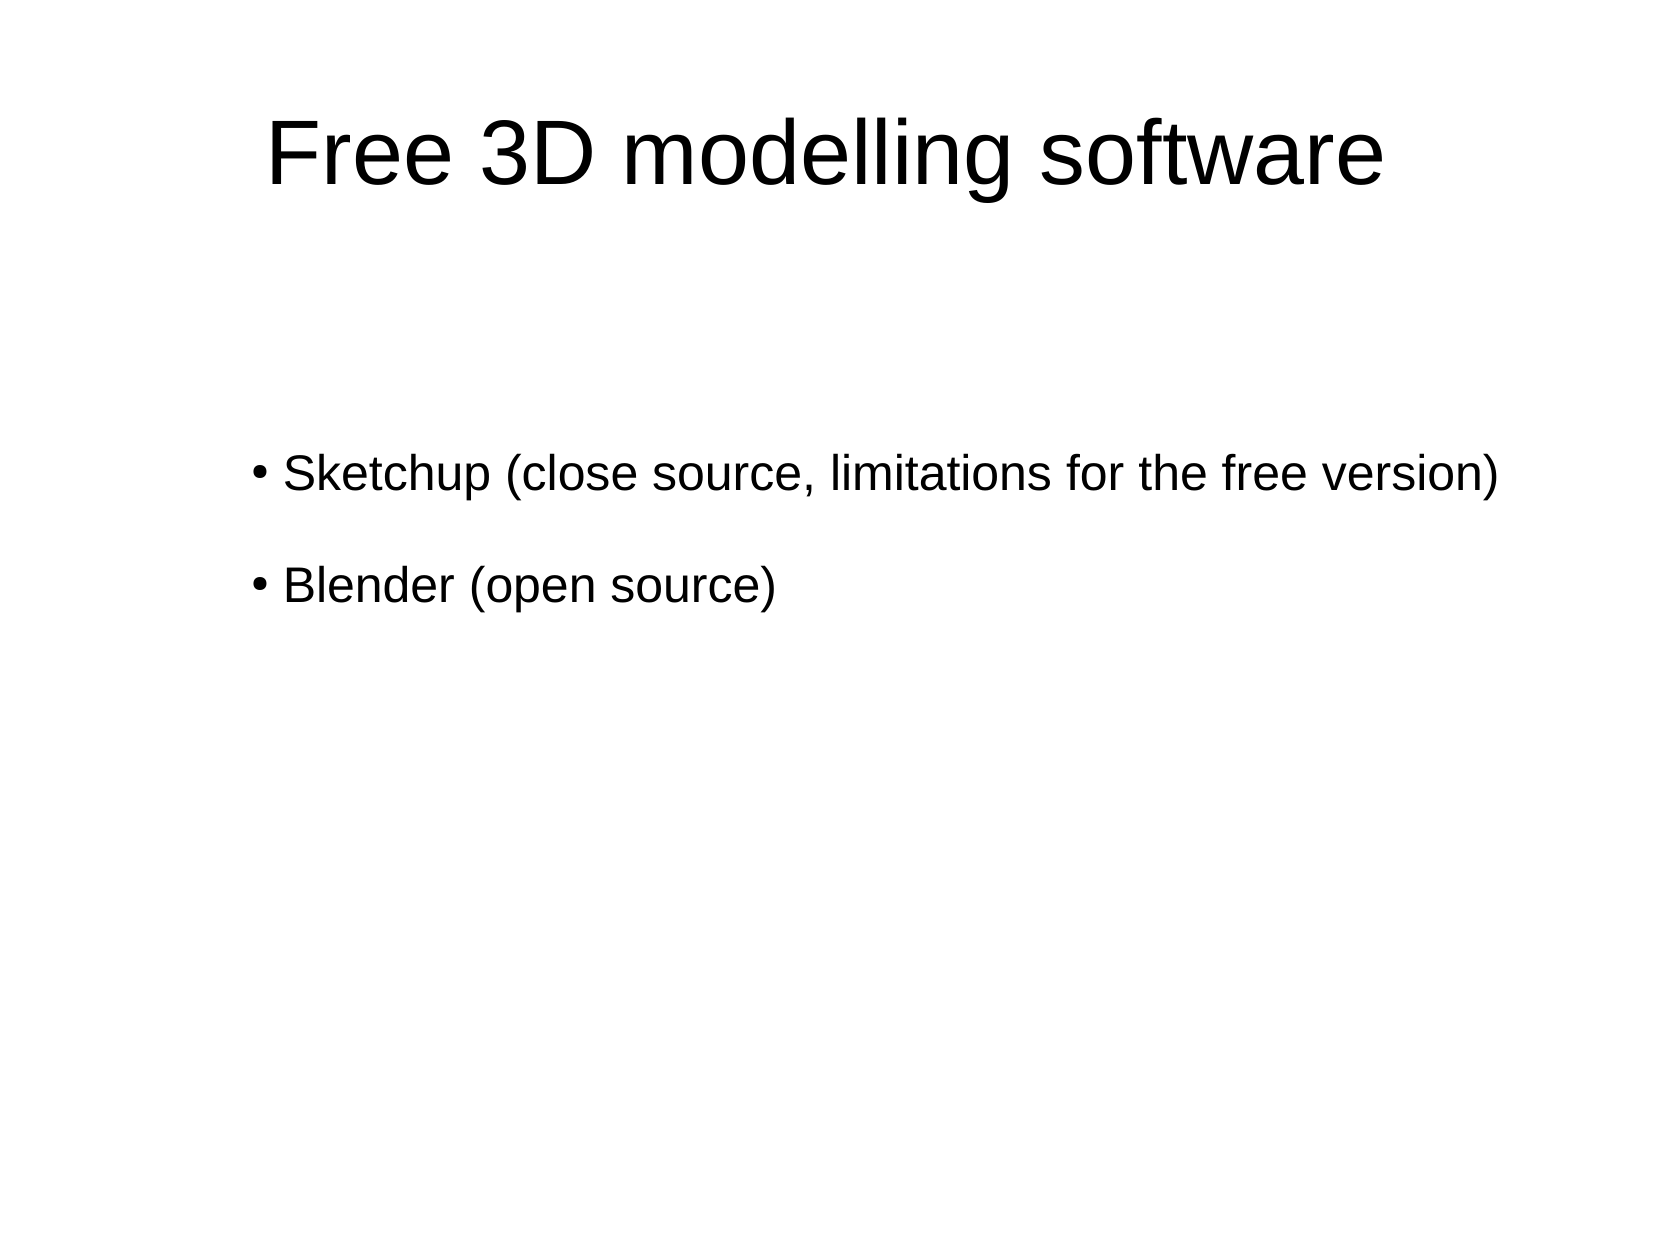

# Free 3D modelling software
 Sketchup (close source, limitations for the free version)
 Blender (open source)